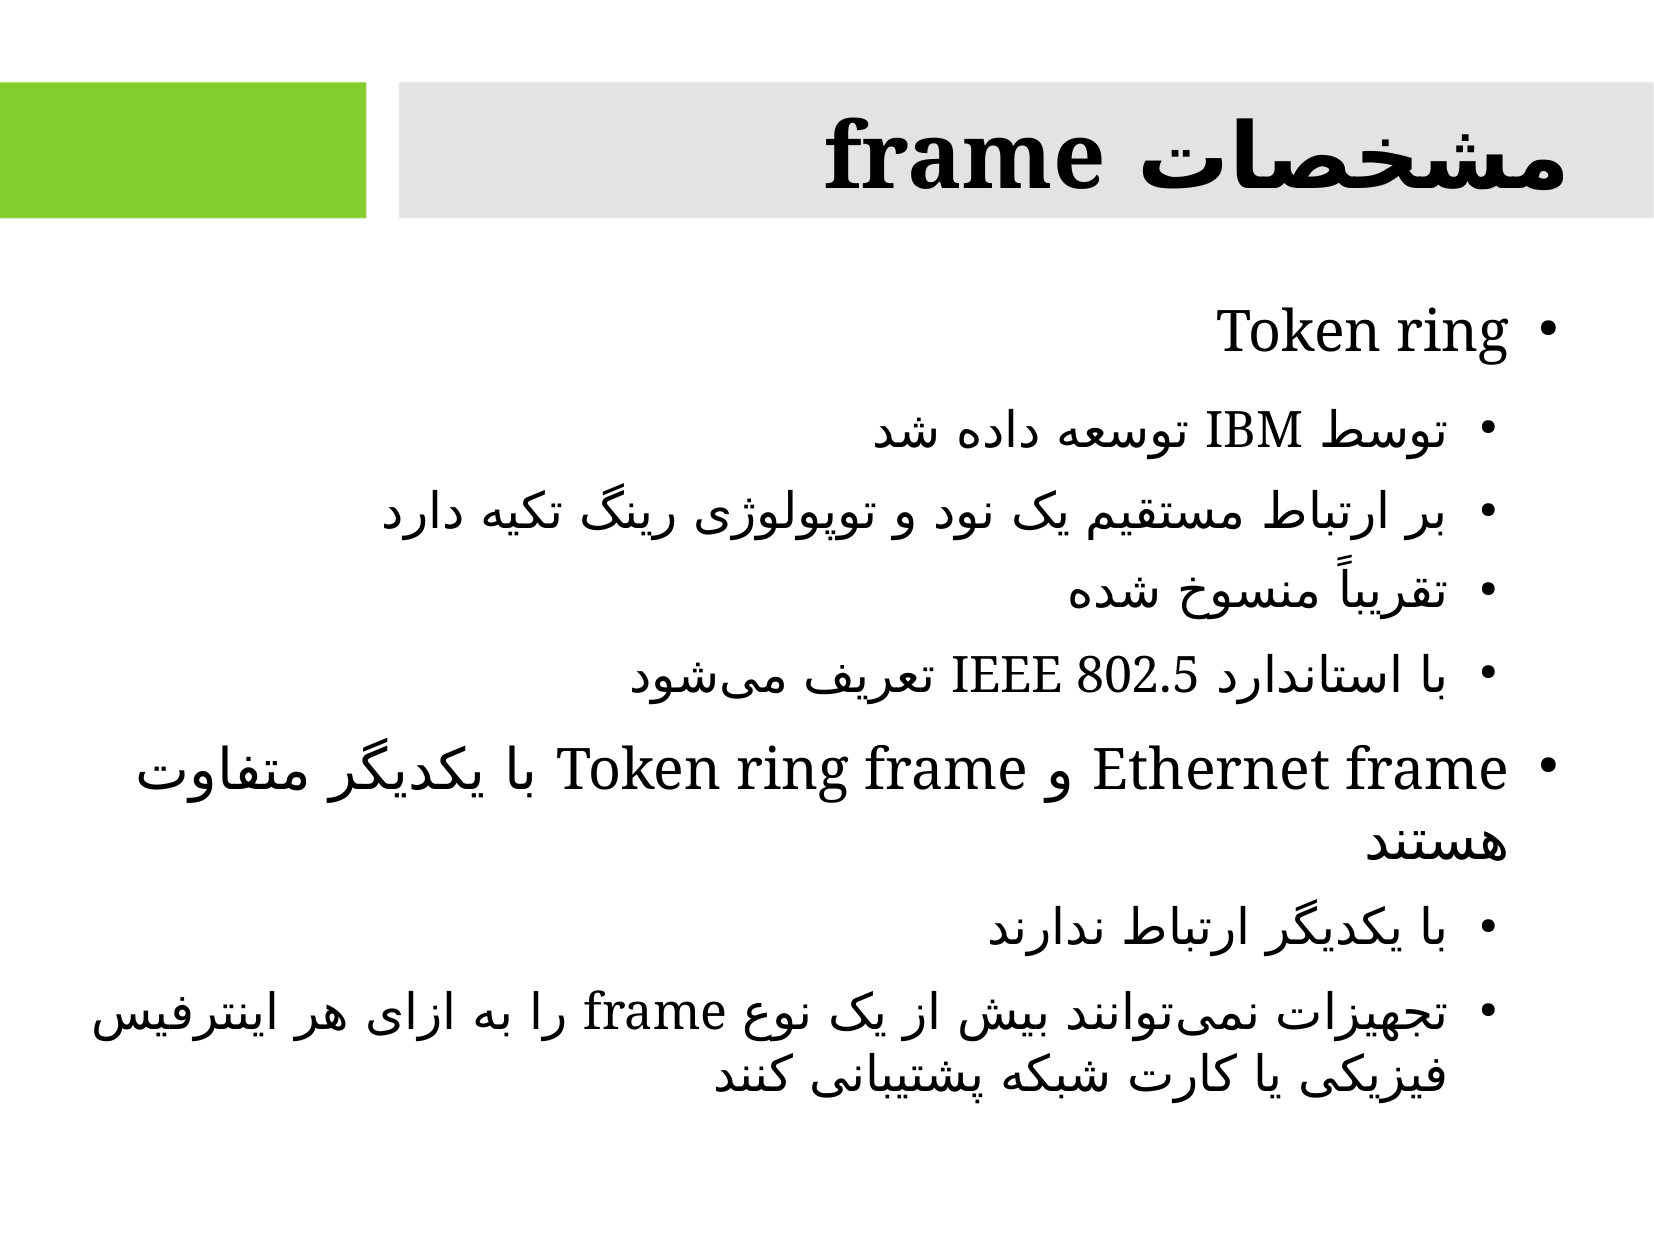

# مشخصات frame
Token ring
توسط IBM توسعه داده شد
بر ارتباط مستقیم یک نود و توپولوژی رینگ تکیه دارد
تقریباً منسوخ شده
با استاندارد IEEE 802.5 تعریف می‌شود
Ethernet frame و Token ring frame با یکدیگر متفاوت هستند
با یکدیگر ارتباط ندارند
تجهیزات نمی‌توانند بیش از یک نوع frame را به ازای هر اینترفیس فیزیکی یا کارت شبکه پشتیبانی کنند